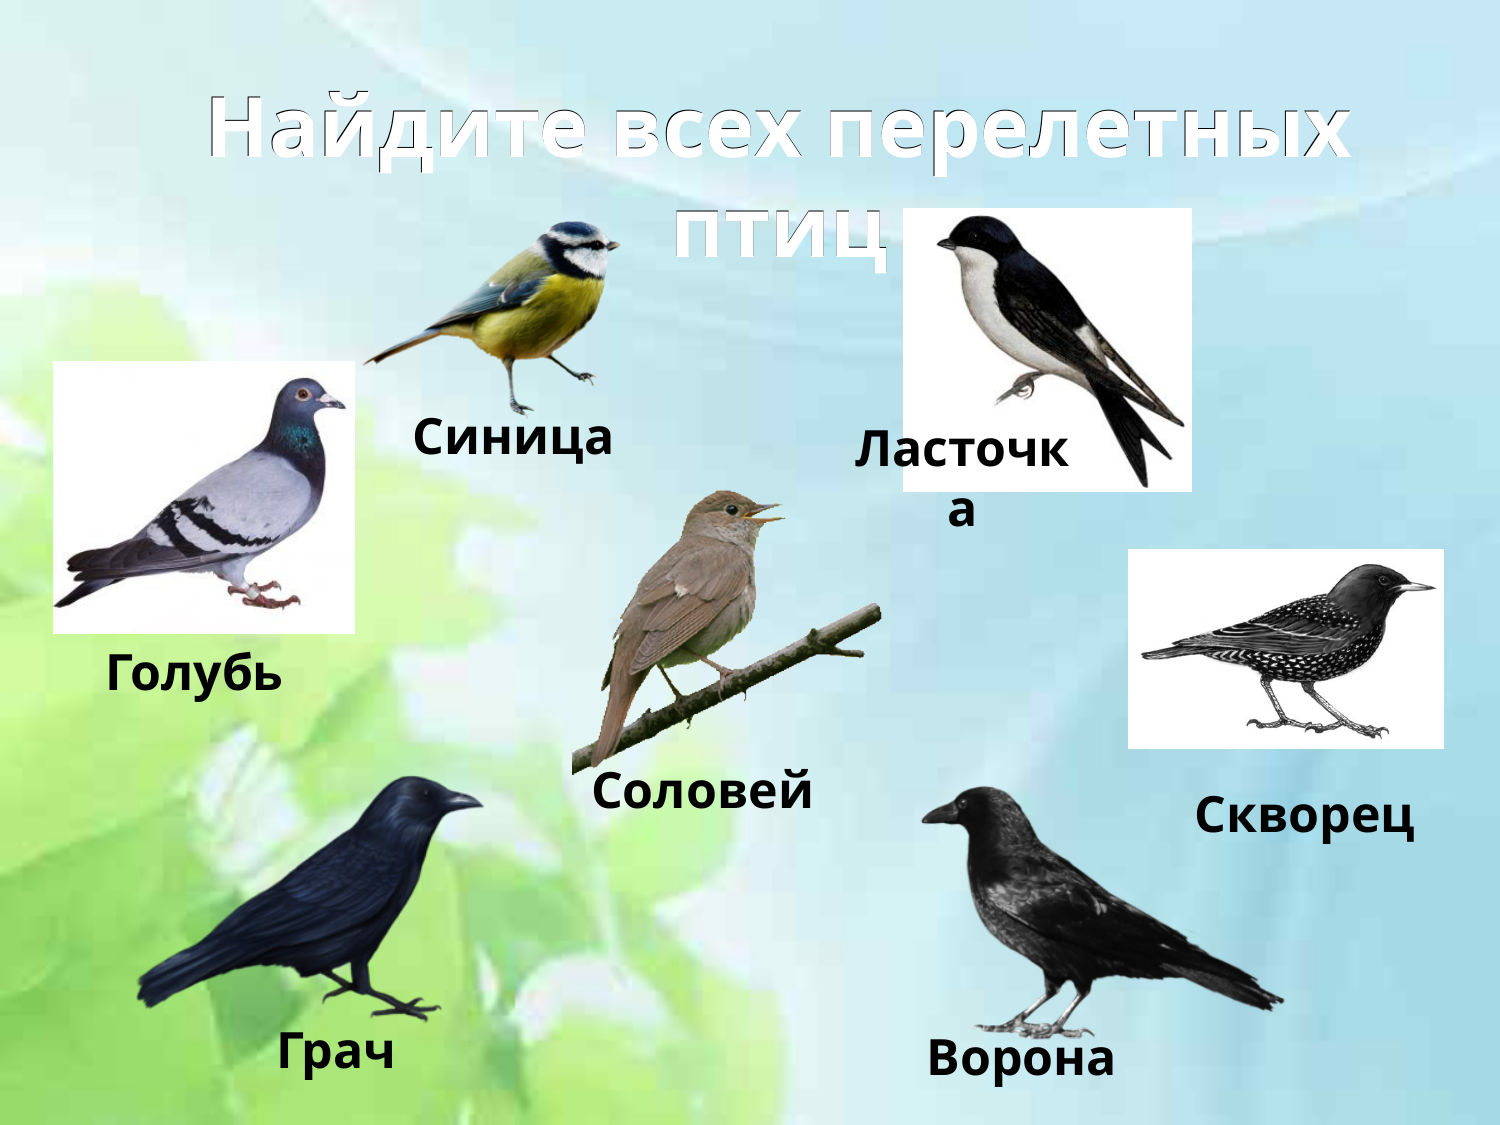

Найдите всех перелетных птиц
Синица
Ласточка
Голубь
Соловей
Скворец
Грач
Ворона